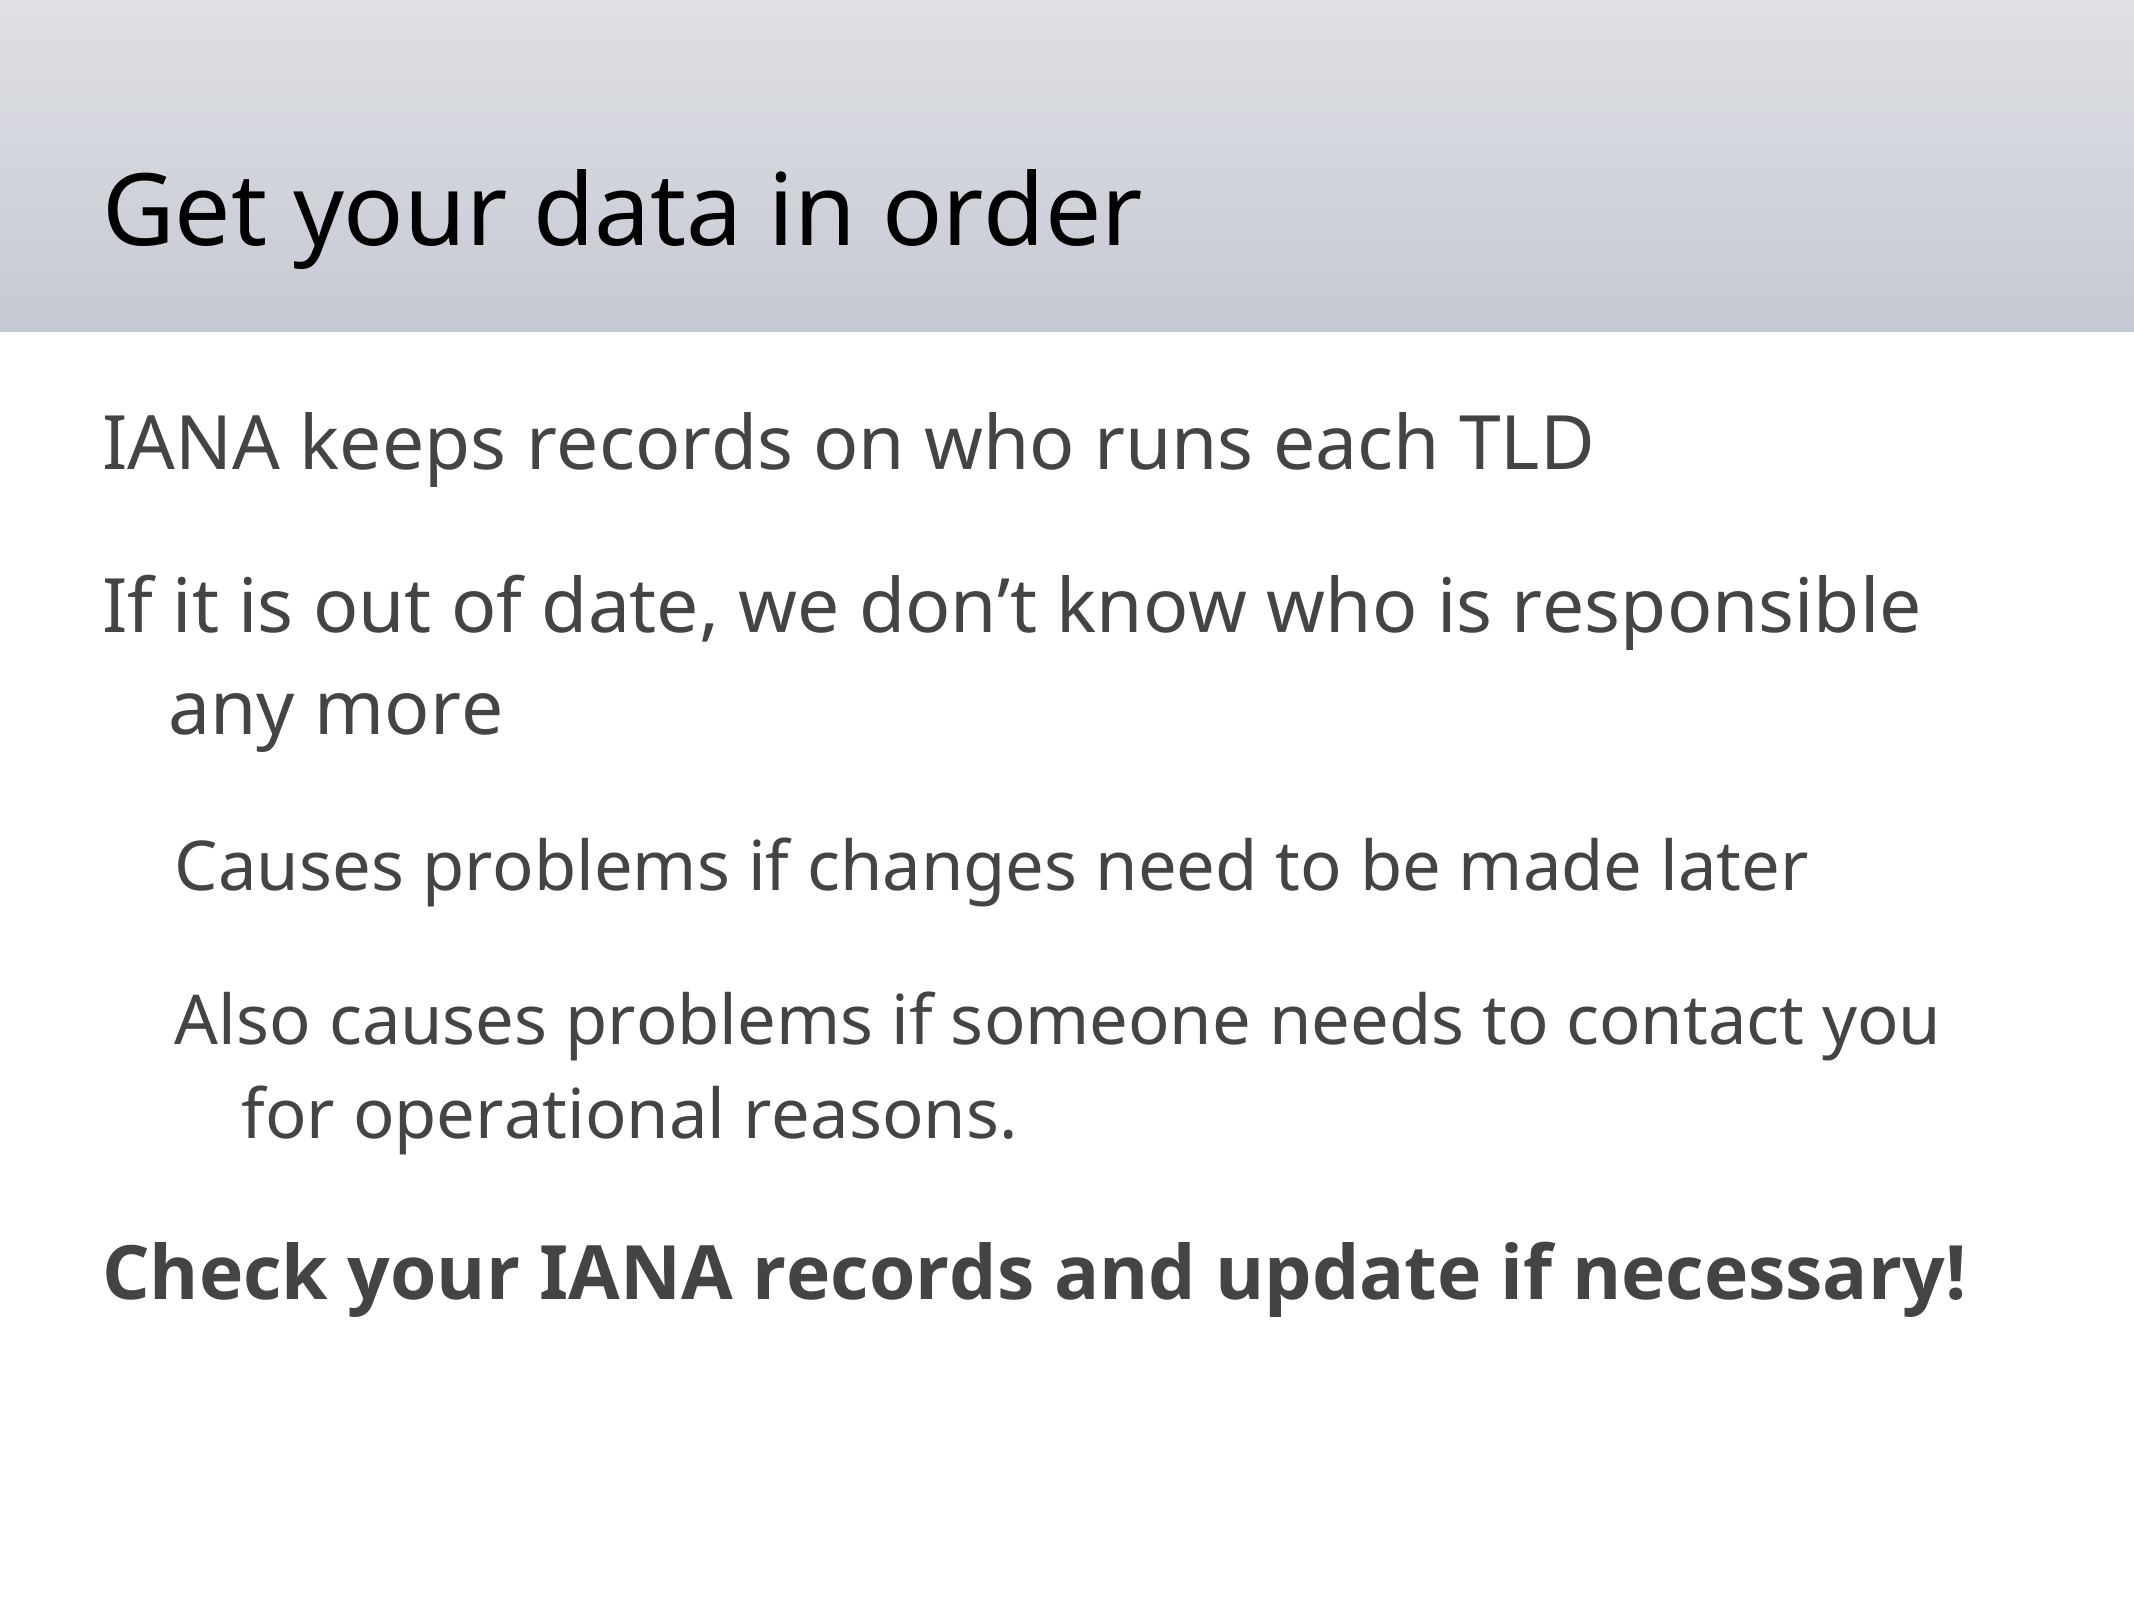

# Get your data in order
IANA keeps records on who runs each TLD
If it is out of date, we don’t know who is responsible any more
Causes problems if changes need to be made later
Also causes problems if someone needs to contact you for operational reasons.
Check your IANA records and update if necessary!